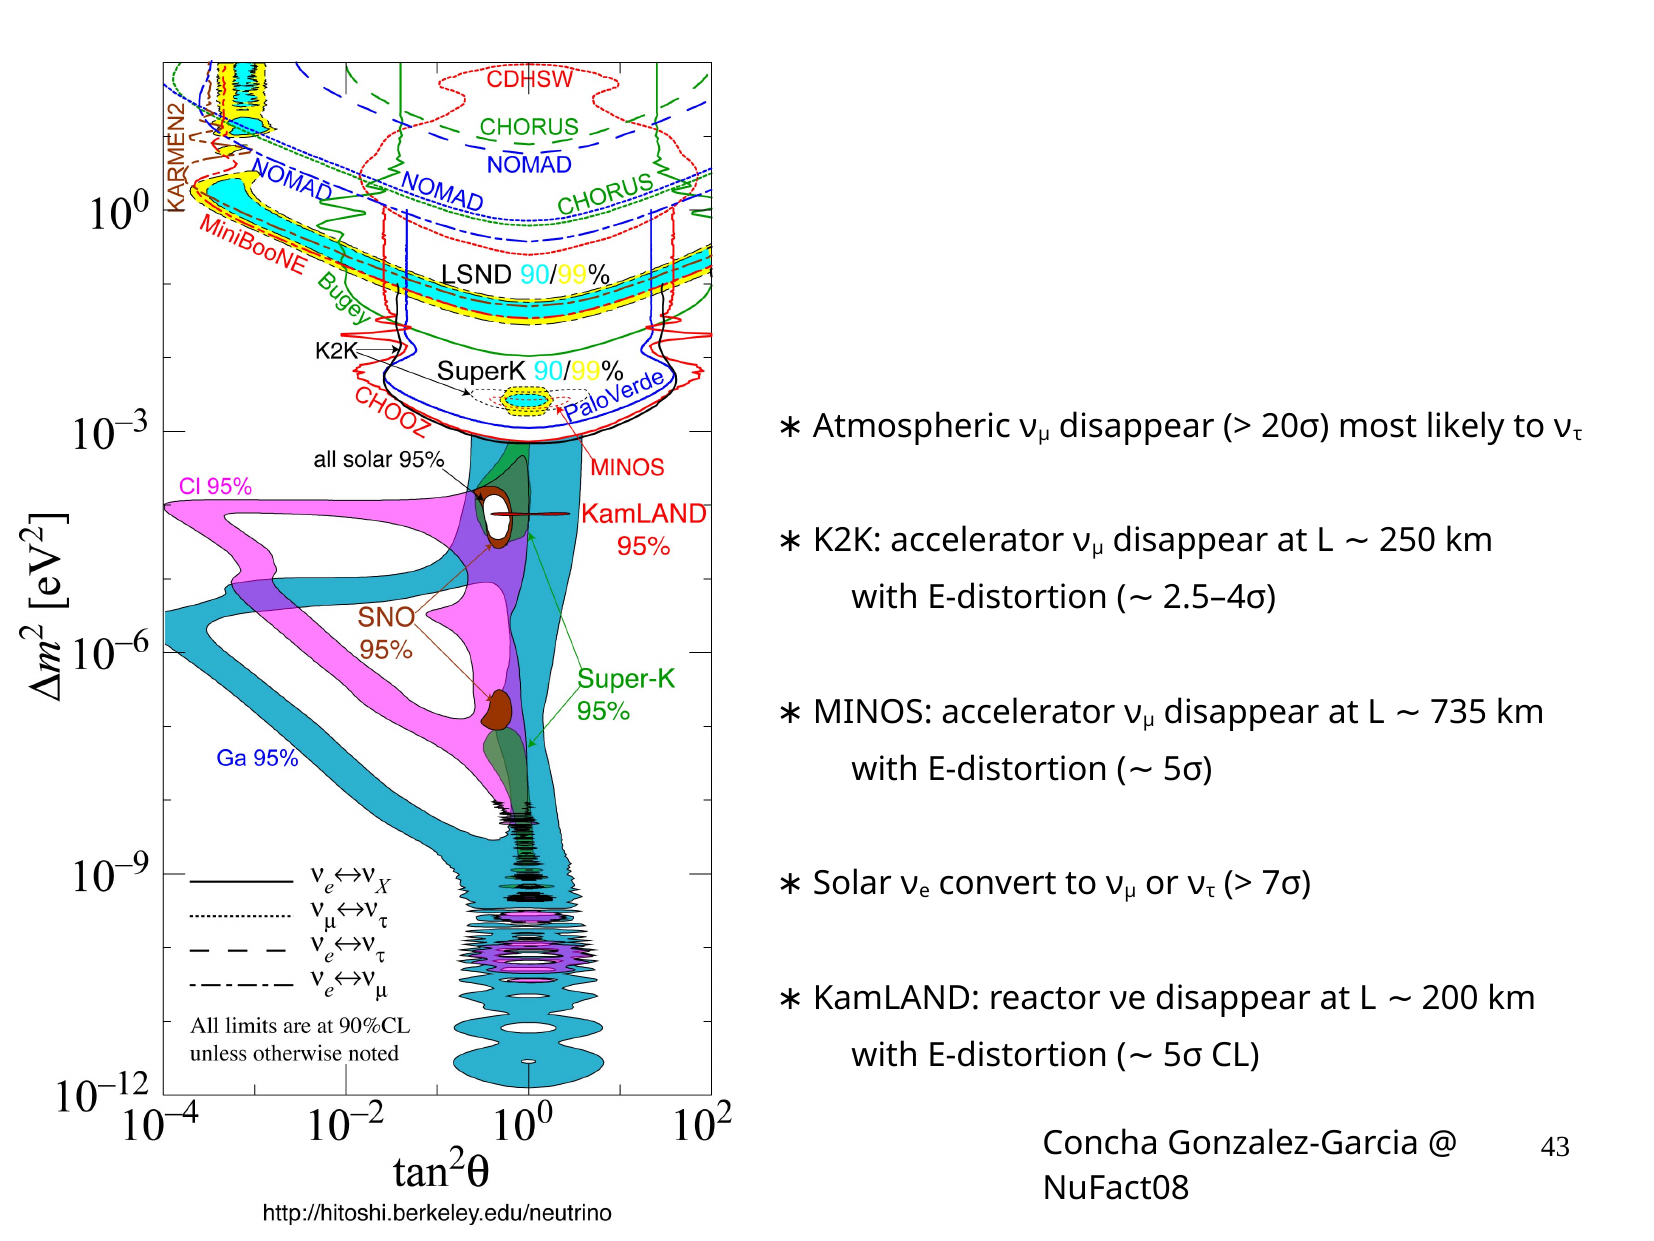

∗ Atmospheric νμ disappear (> 20σ) most likely to ντ
∗ K2K: accelerator νμ disappear at L ∼ 250 km
	with E-distortion (∼ 2.5–4σ)
∗ MINOS: accelerator νμ disappear at L ∼ 735 km
	with E-distortion (∼ 5σ)
∗ Solar νe convert to νμ or ντ (> 7σ)
∗ KamLAND: reactor νe disappear at L ∼ 200 km
	with E-distortion (∼ 5σ CL)
Concha Gonzalez-Garcia @ NuFact08
43